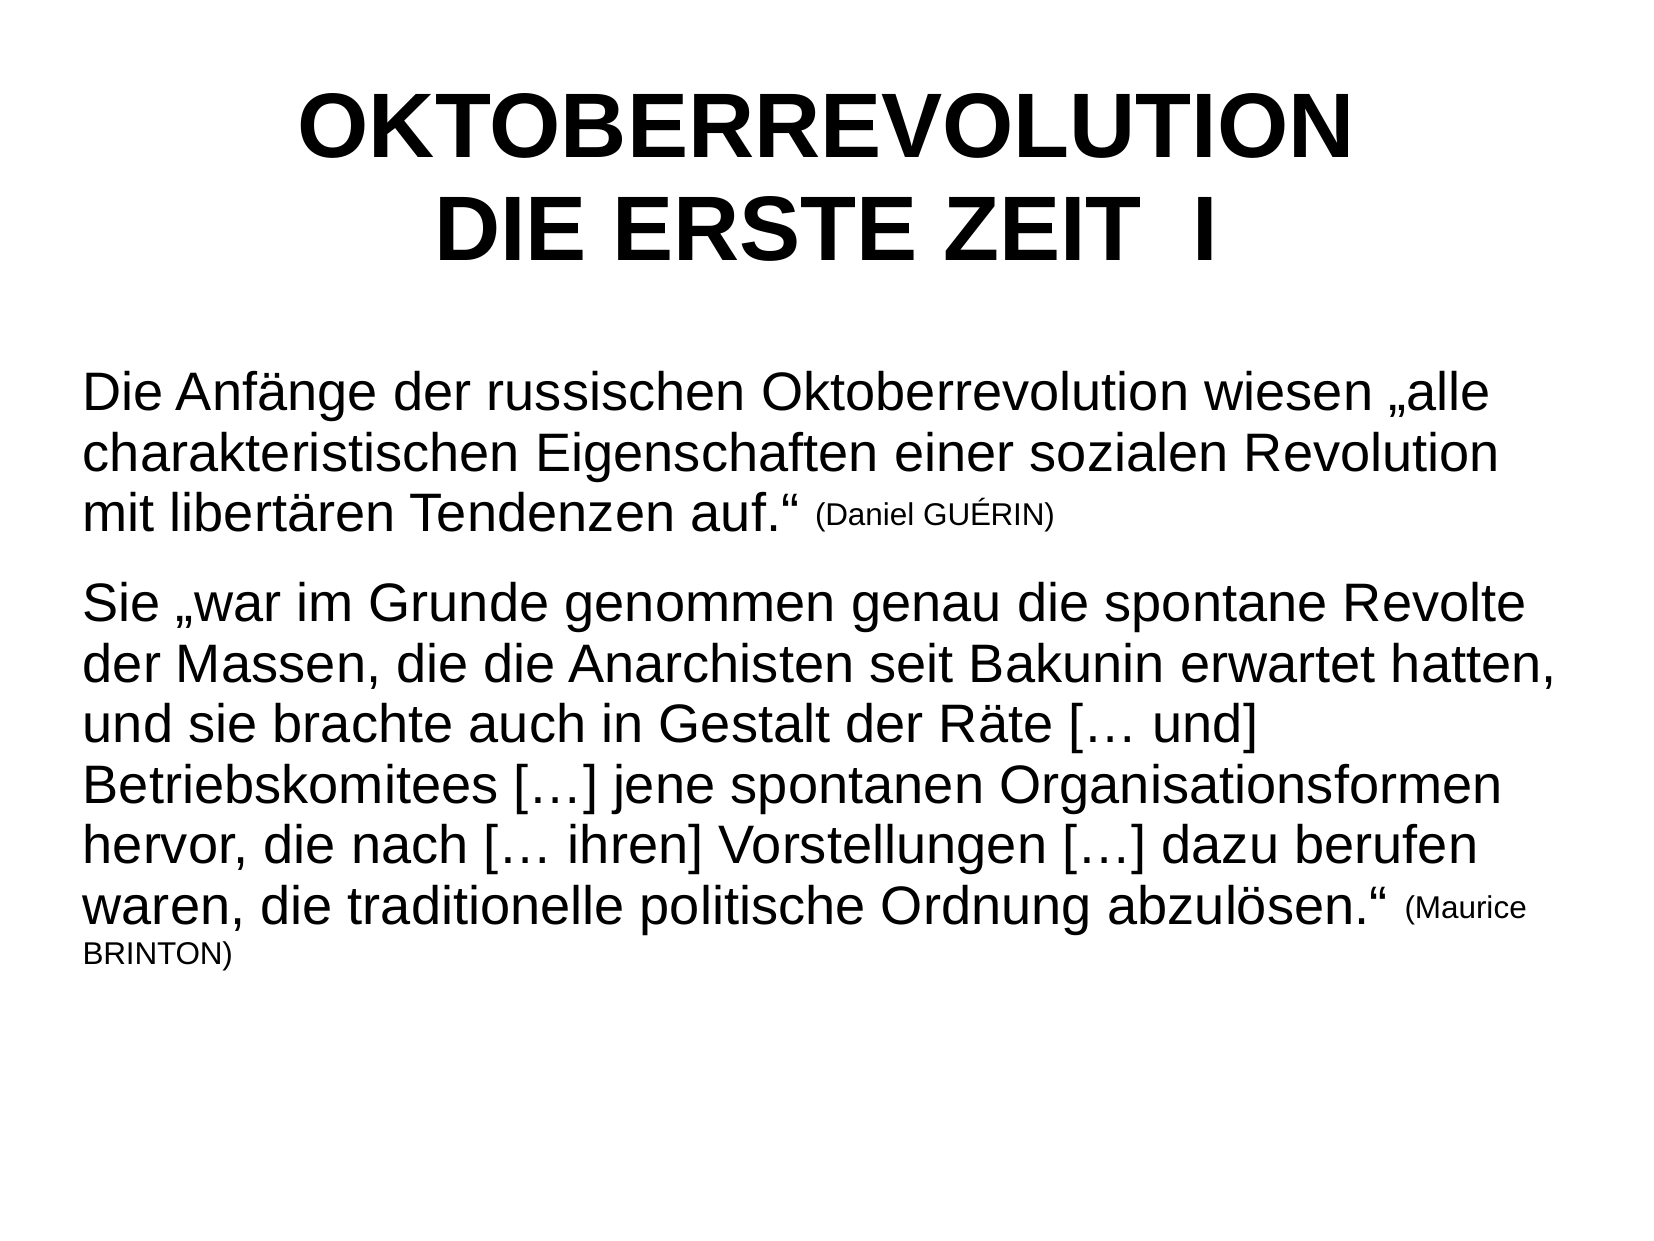

# OKTOBERREVOLUTION DIE ERSTE ZEIT I
Die Anfänge der russischen Oktoberrevolution wiesen „alle charakteristischen Eigenschaften einer sozialen Revolution mit libertären Tendenzen auf.“ (Daniel GUÉRIN)
Sie „war im Grunde genommen genau die spontane Revolte der Massen, die die Anarchisten seit Bakunin erwartet hatten, und sie brachte auch in Gestalt der Räte [… und] Betriebskomitees […] jene spontanen Organisationsformen hervor, die nach [… ihren] Vorstellungen […] dazu berufen waren, die traditionelle politische Ordnung abzulösen.“ (Maurice BRINTON)